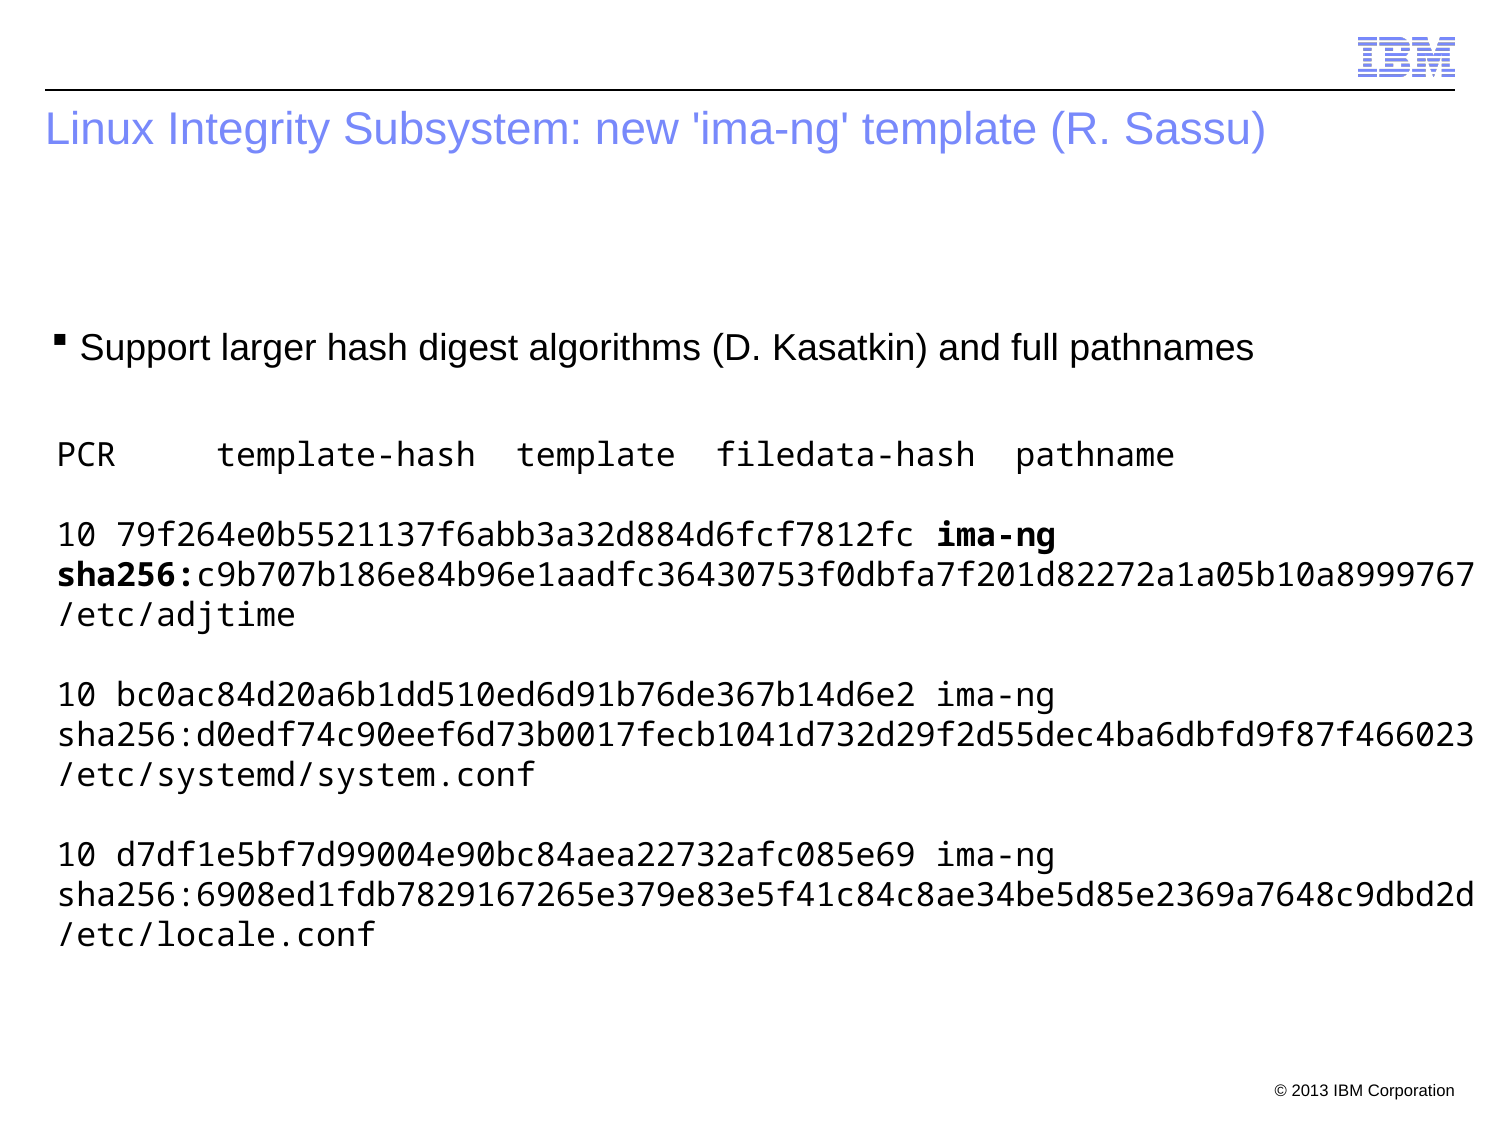

# Linux Integrity Subsystem: new 'ima-ng' template (R. Sassu)
Support larger hash digest algorithms (D. Kasatkin) and full pathnames
PCR template-hash template filedata-hash pathname
10 79f264e0b5521137f6abb3a32d884d6fcf7812fc ima-ng sha256:c9b707b186e84b96e1aadfc36430753f0dbfa7f201d82272a1a05b10a8999767 /etc/adjtime
10 bc0ac84d20a6b1dd510ed6d91b76de367b14d6e2 ima-ng sha256:d0edf74c90eef6d73b0017fecb1041d732d29f2d55dec4ba6dbfd9f87f466023 /etc/systemd/system.conf
10 d7df1e5bf7d99004e90bc84aea22732afc085e69 ima-ng sha256:6908ed1fdb7829167265e379e83e5f41c84c8ae34be5d85e2369a7648c9dbd2d /etc/locale.conf